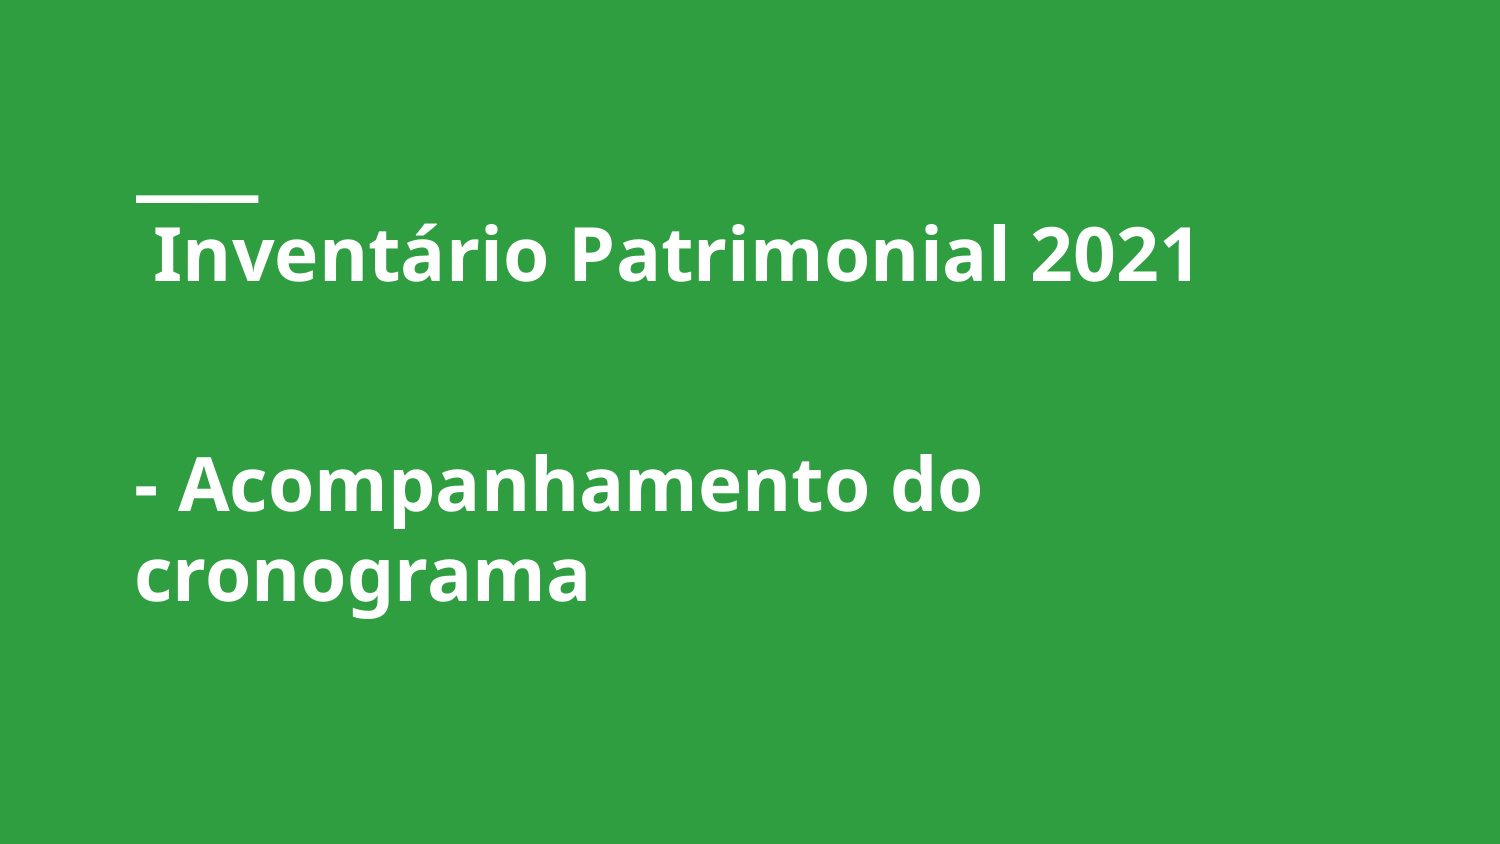

Inventário Patrimonial 2021
- Acompanhamento do cronograma